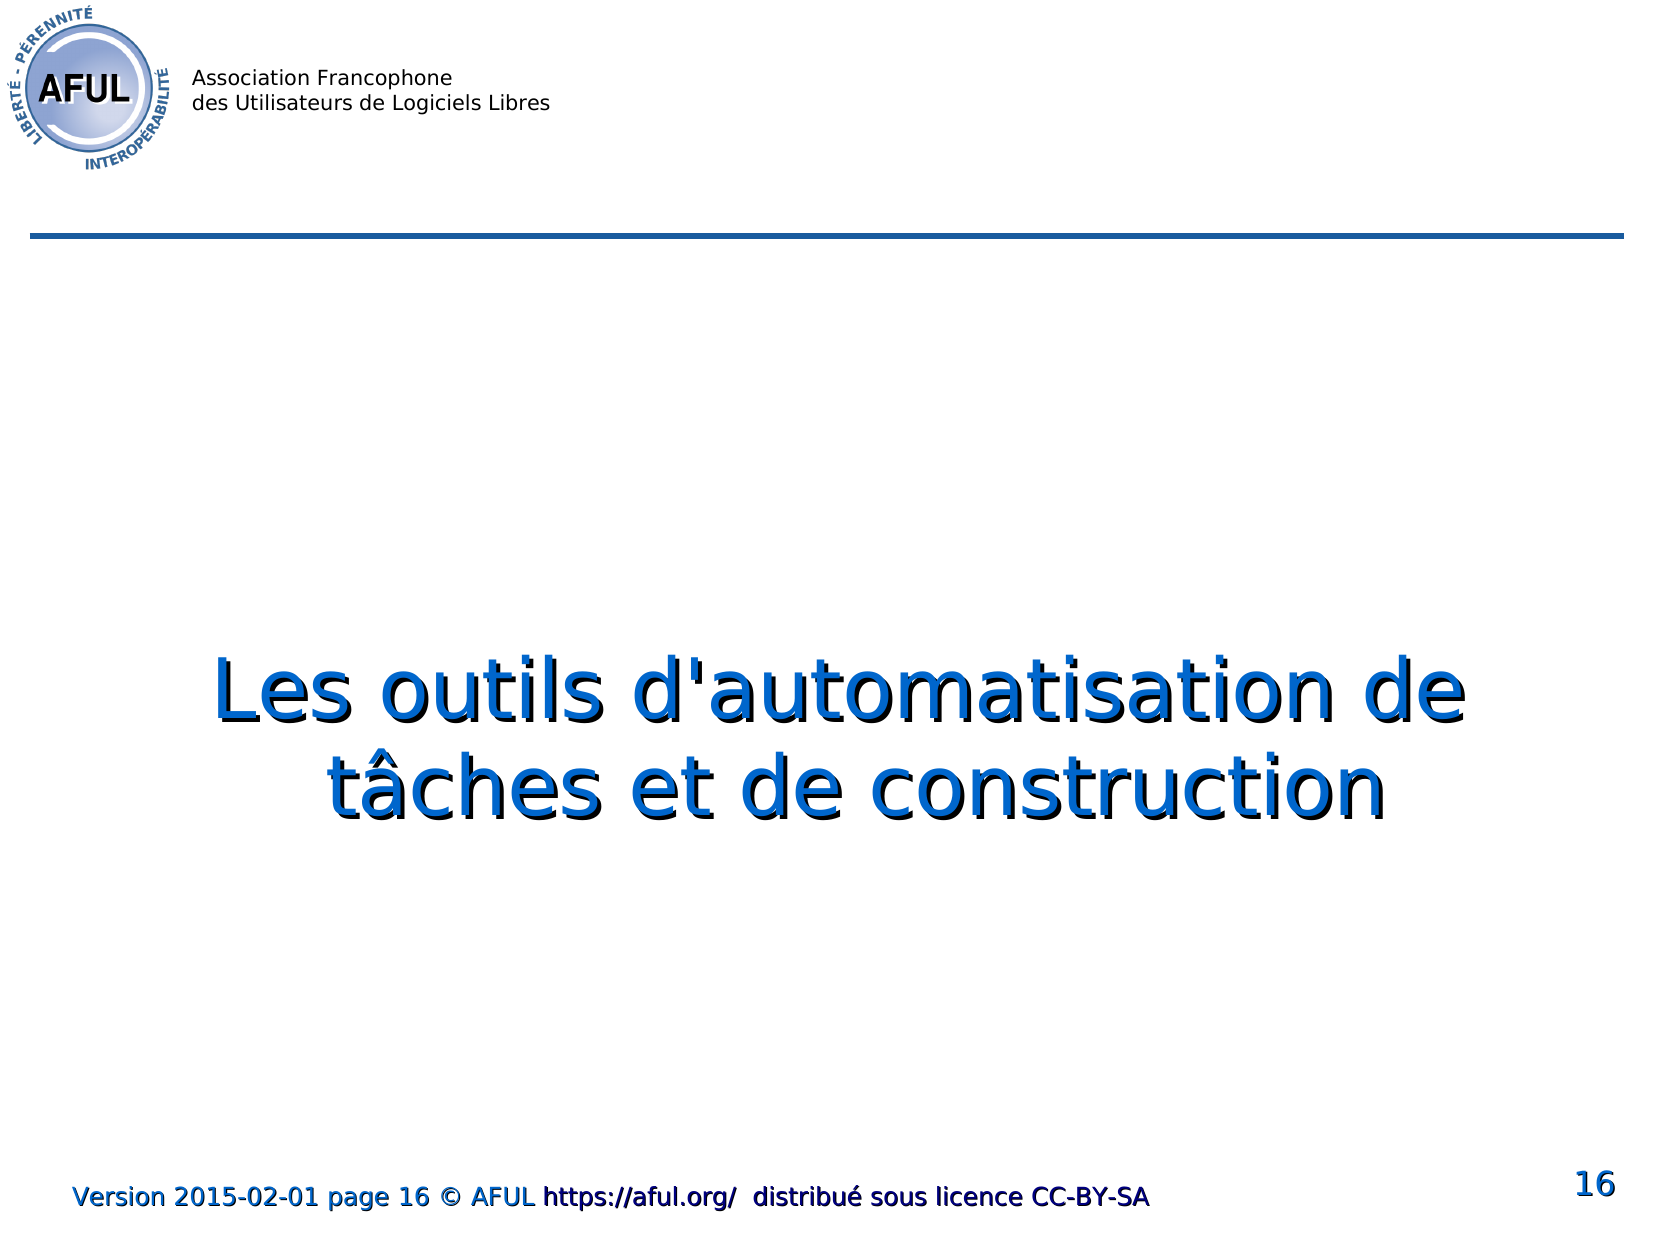

#
Les outils d'automatisation de tâches et de construction